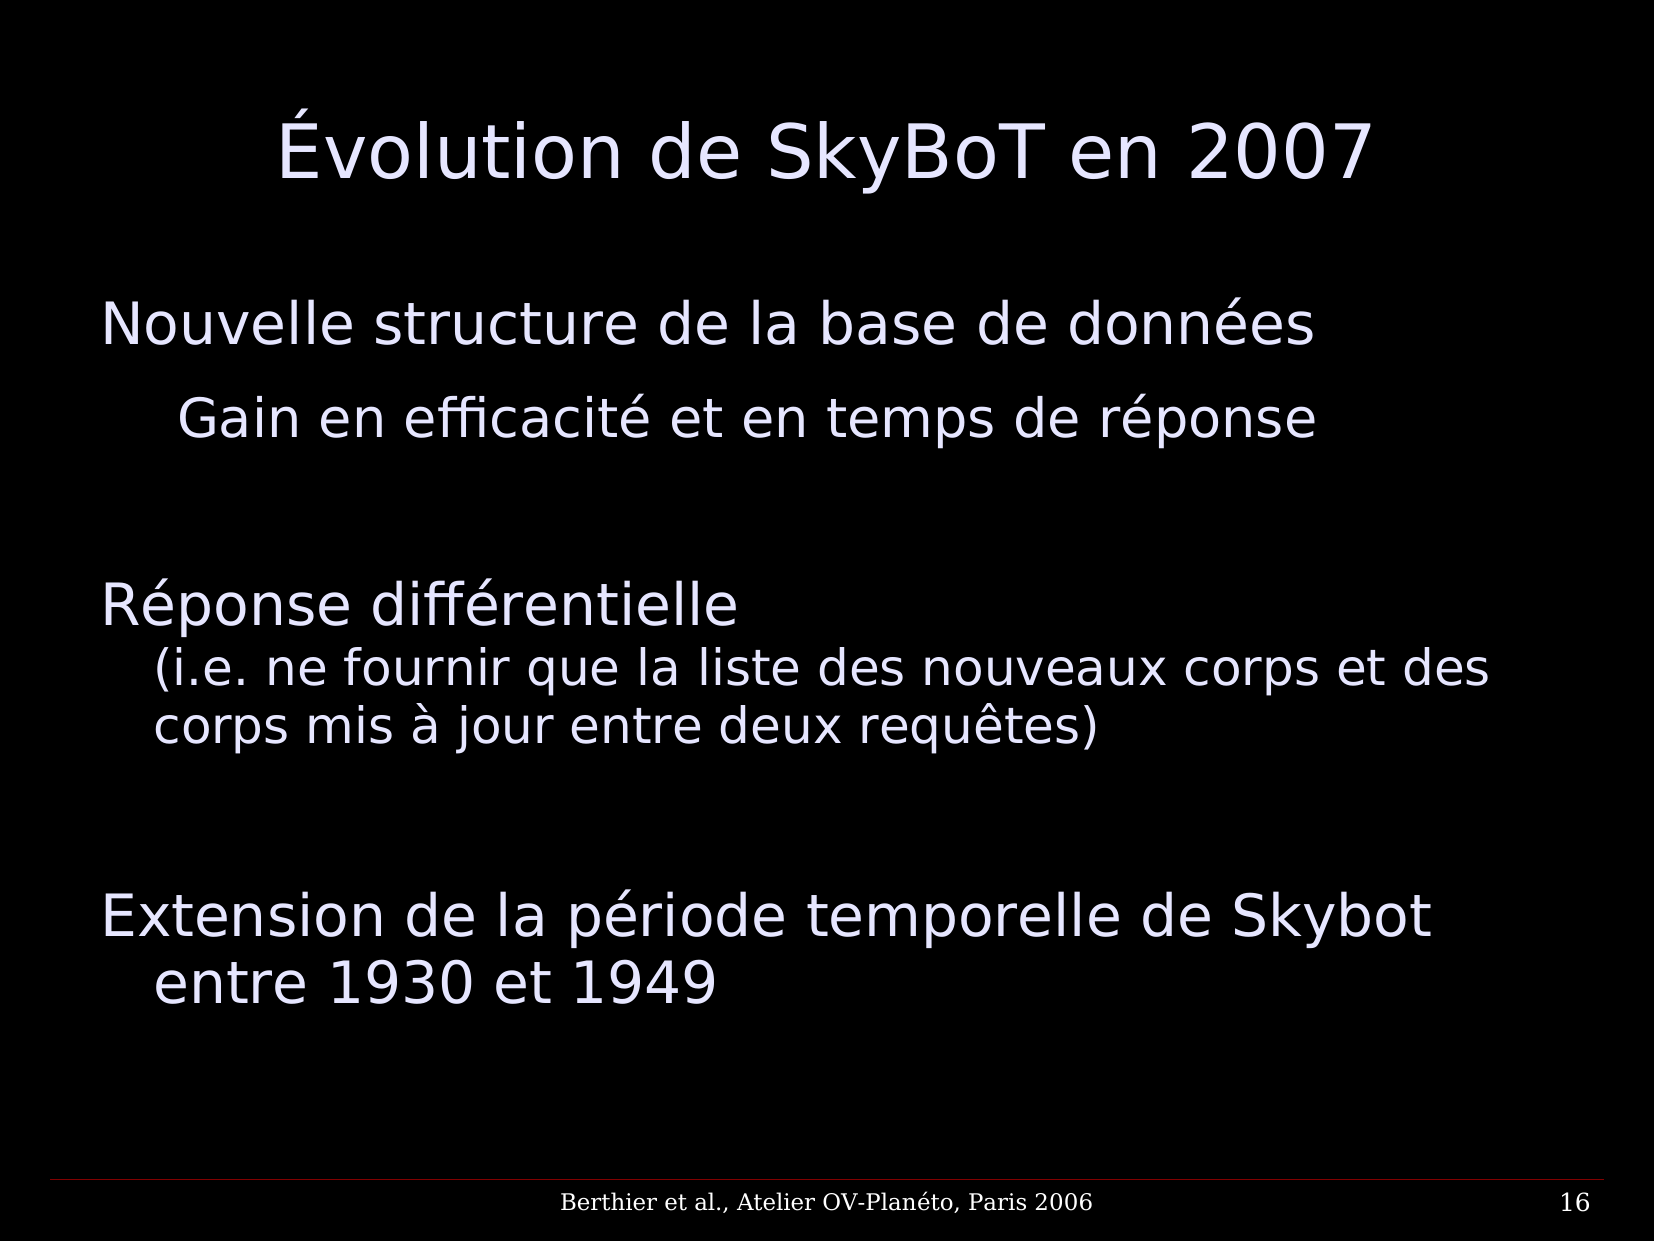

# Évolution de SkyBoT en 2007
Nouvelle structure de la base de données
Gain en efficacité et en temps de réponse
Réponse différentielle
(i.e. ne fournir que la liste des nouveaux corps et des corps mis à jour entre deux requêtes)
Extension de la période temporelle de Skybot entre 1930 et 1949
16